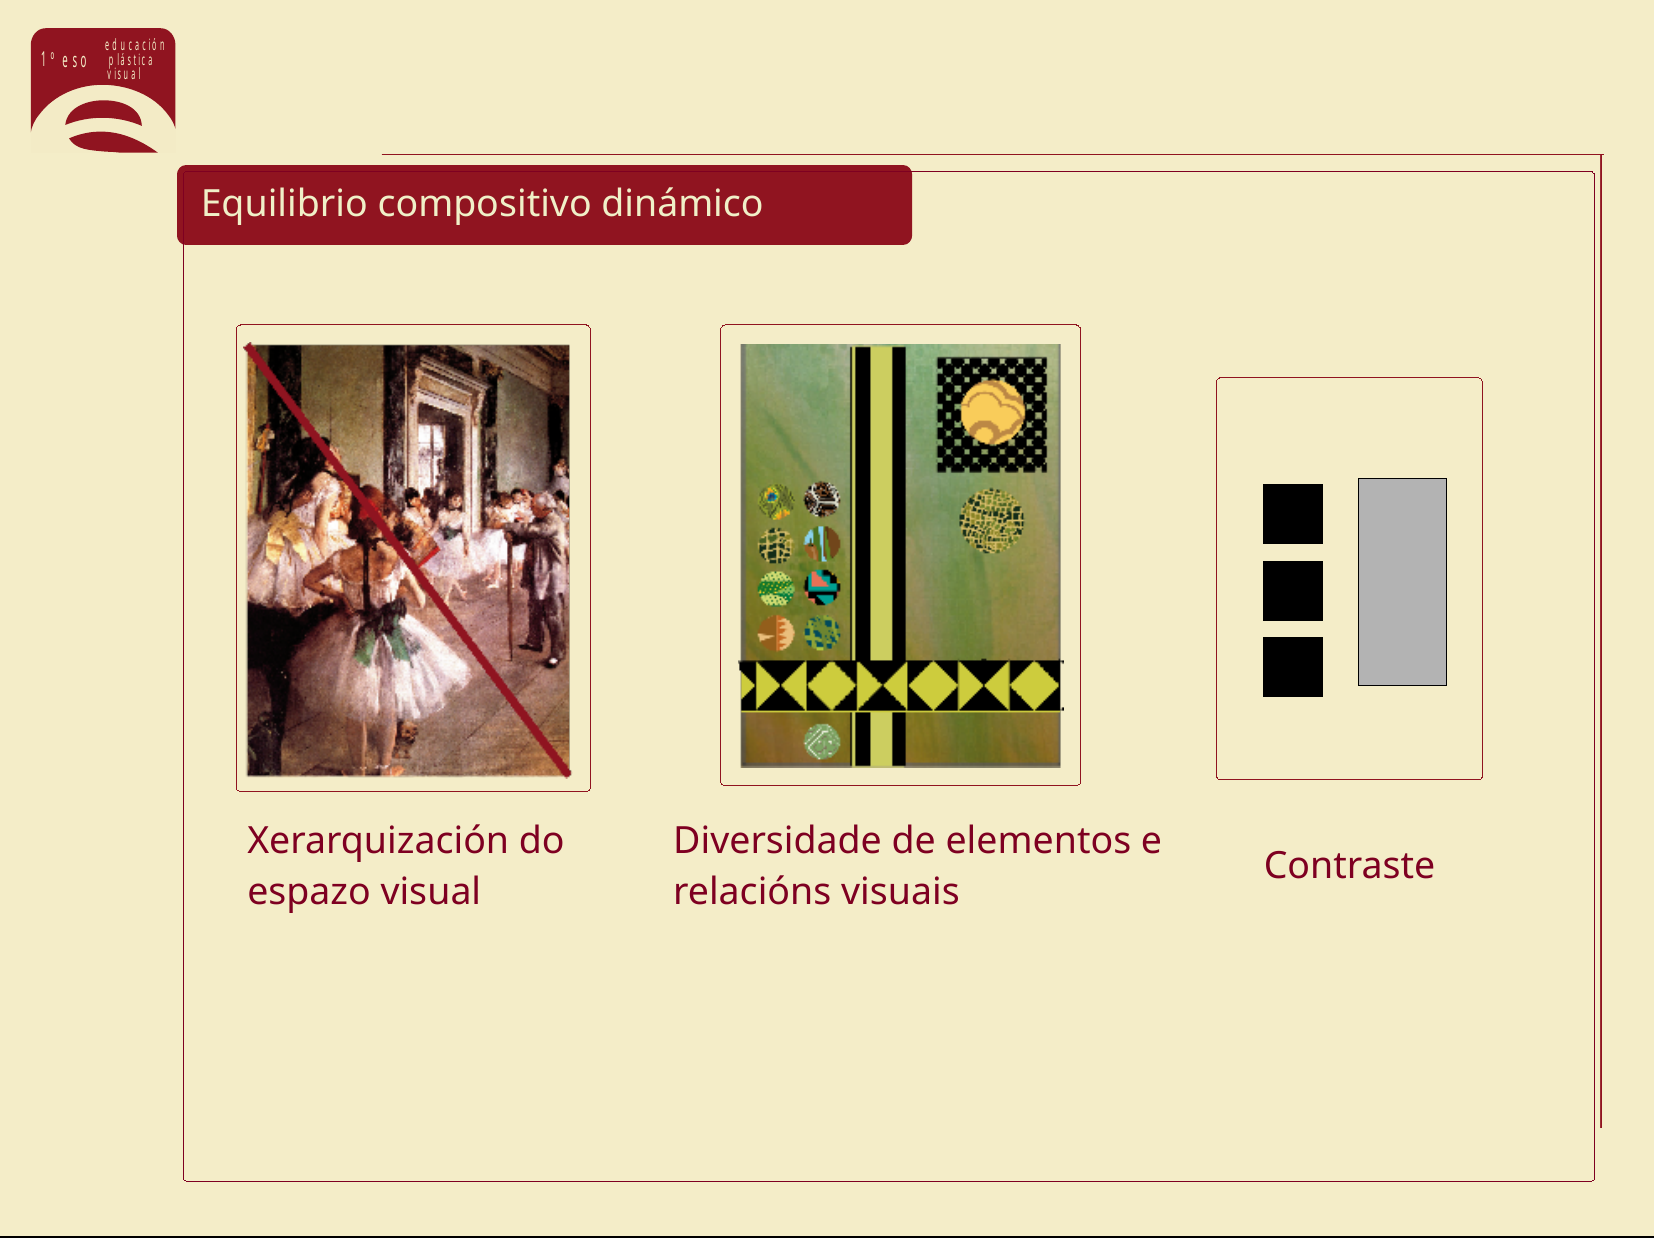

# Equilibrio compositivo dinámico
Xerarquización do
espazo visual
Diversidade de elementos e relacións visuais
Contraste